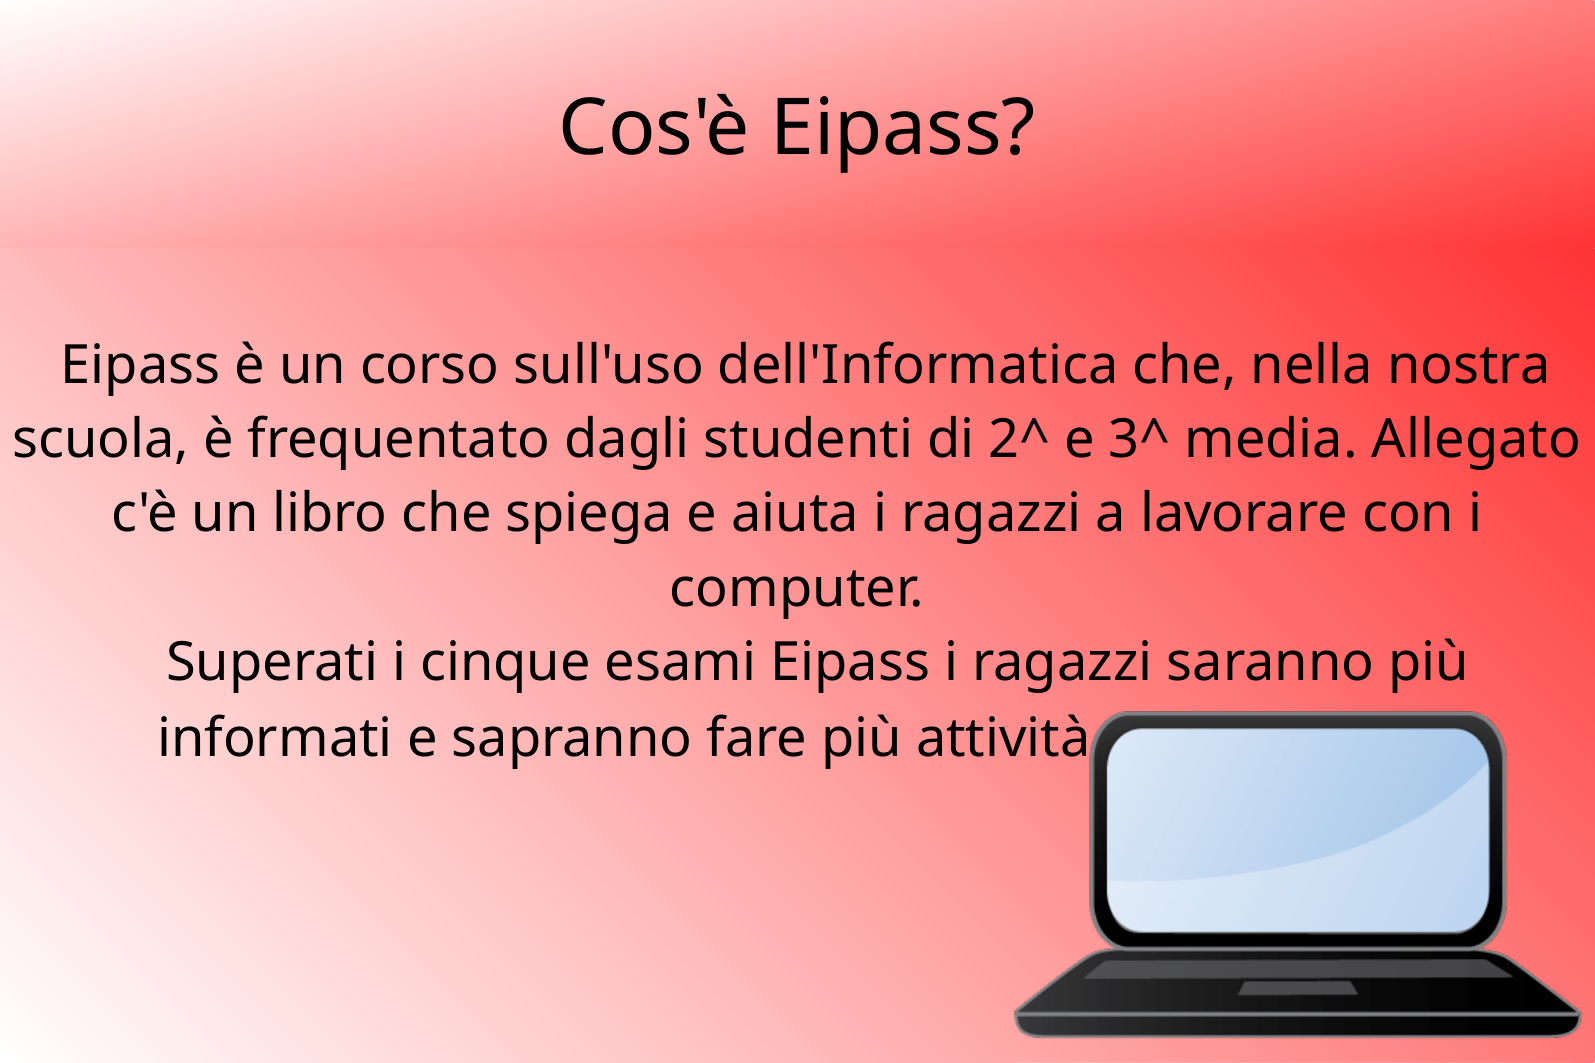

# Cos'è Eipass?
 Eipass è un corso sull'uso dell'Informatica che, nella nostra scuola, è frequentato dagli studenti di 2^ e 3^ media. Allegato c'è un libro che spiega e aiuta i ragazzi a lavorare con i computer.
 Superati i cinque esami Eipass i ragazzi saranno più informati e sapranno fare più attività al computer.